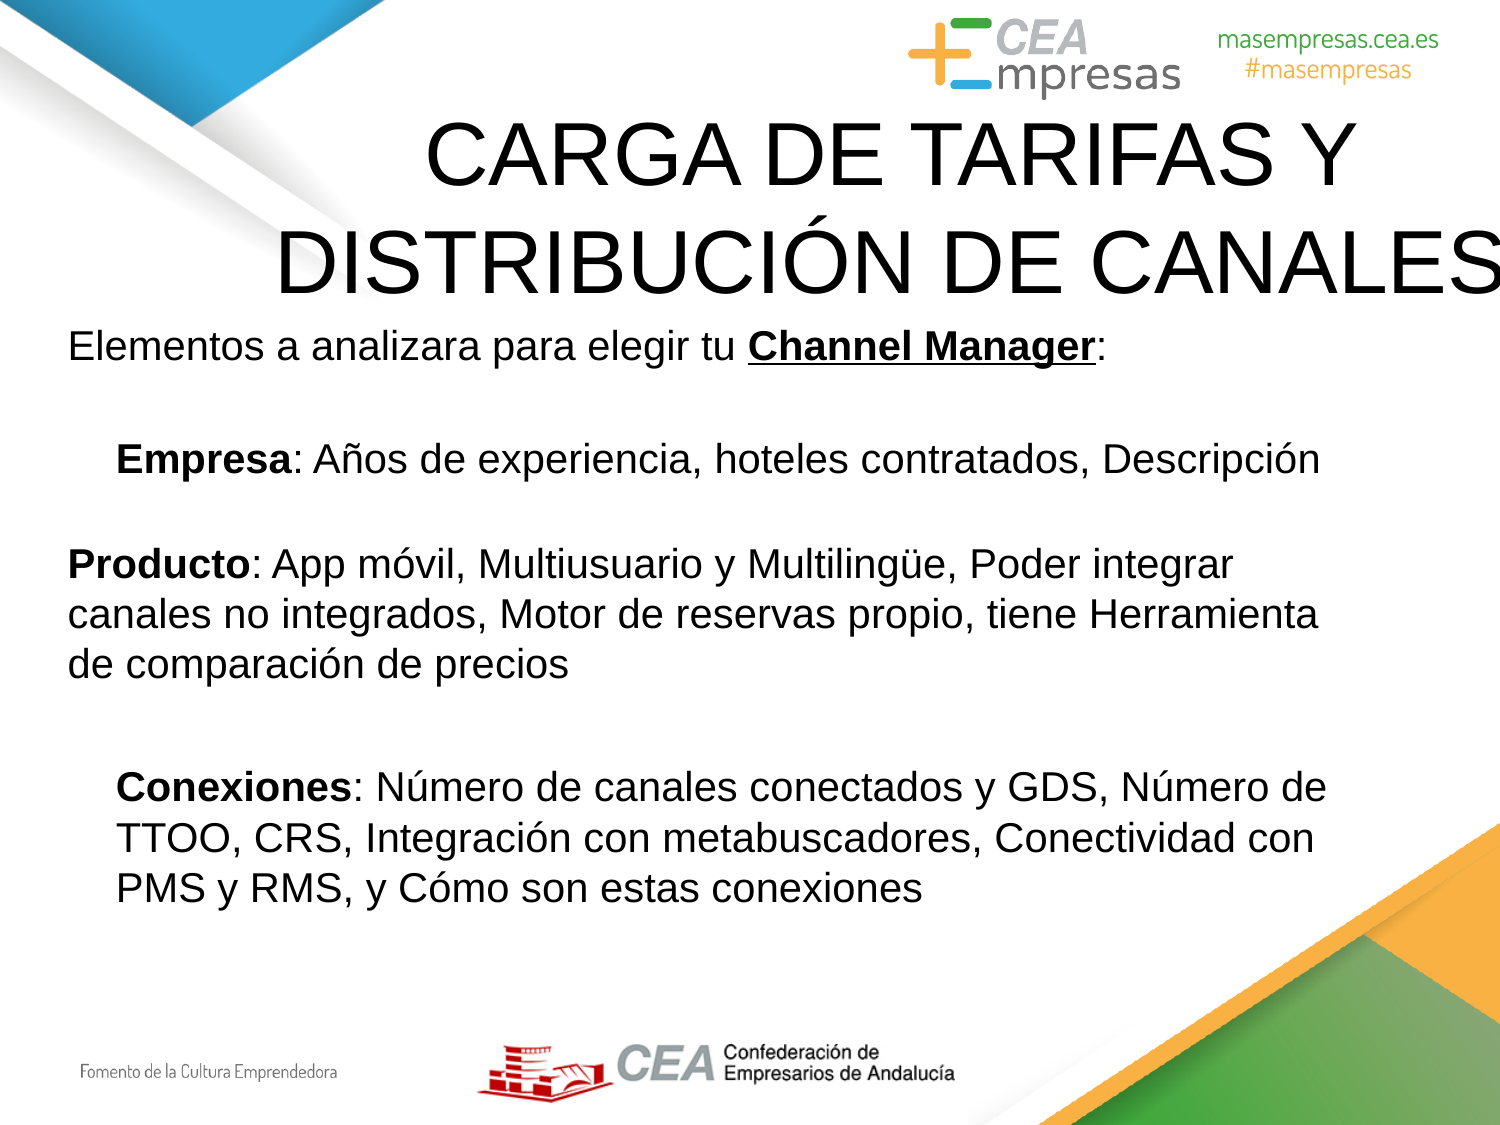

CARGA DE TARIFAS Y DISTRIBUCIÓN DE CANALES
Elementos a analizara para elegir tu Channel Manager:
Empresa: Años de experiencia, hoteles contratados, Descripción
Producto: App móvil, Multiusuario y Multilingüe, Poder integrar canales no integrados, Motor de reservas propio, tiene Herramienta de comparación de precios
Conexiones: Número de canales conectados y GDS, Número de TTOO, CRS, Integración con metabuscadores, Conectividad con PMS y RMS, y Cómo son estas conexiones